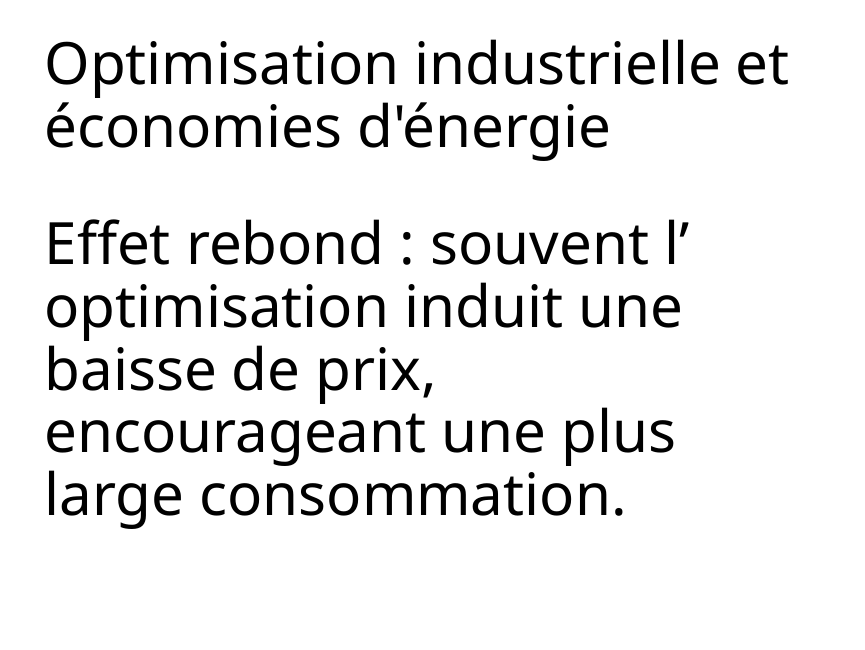

# Optimisation industrielle et économies d'énergie
Effet rebond : souvent l’ optimisation induit une baisse de prix, encourageant une plus large consommation.